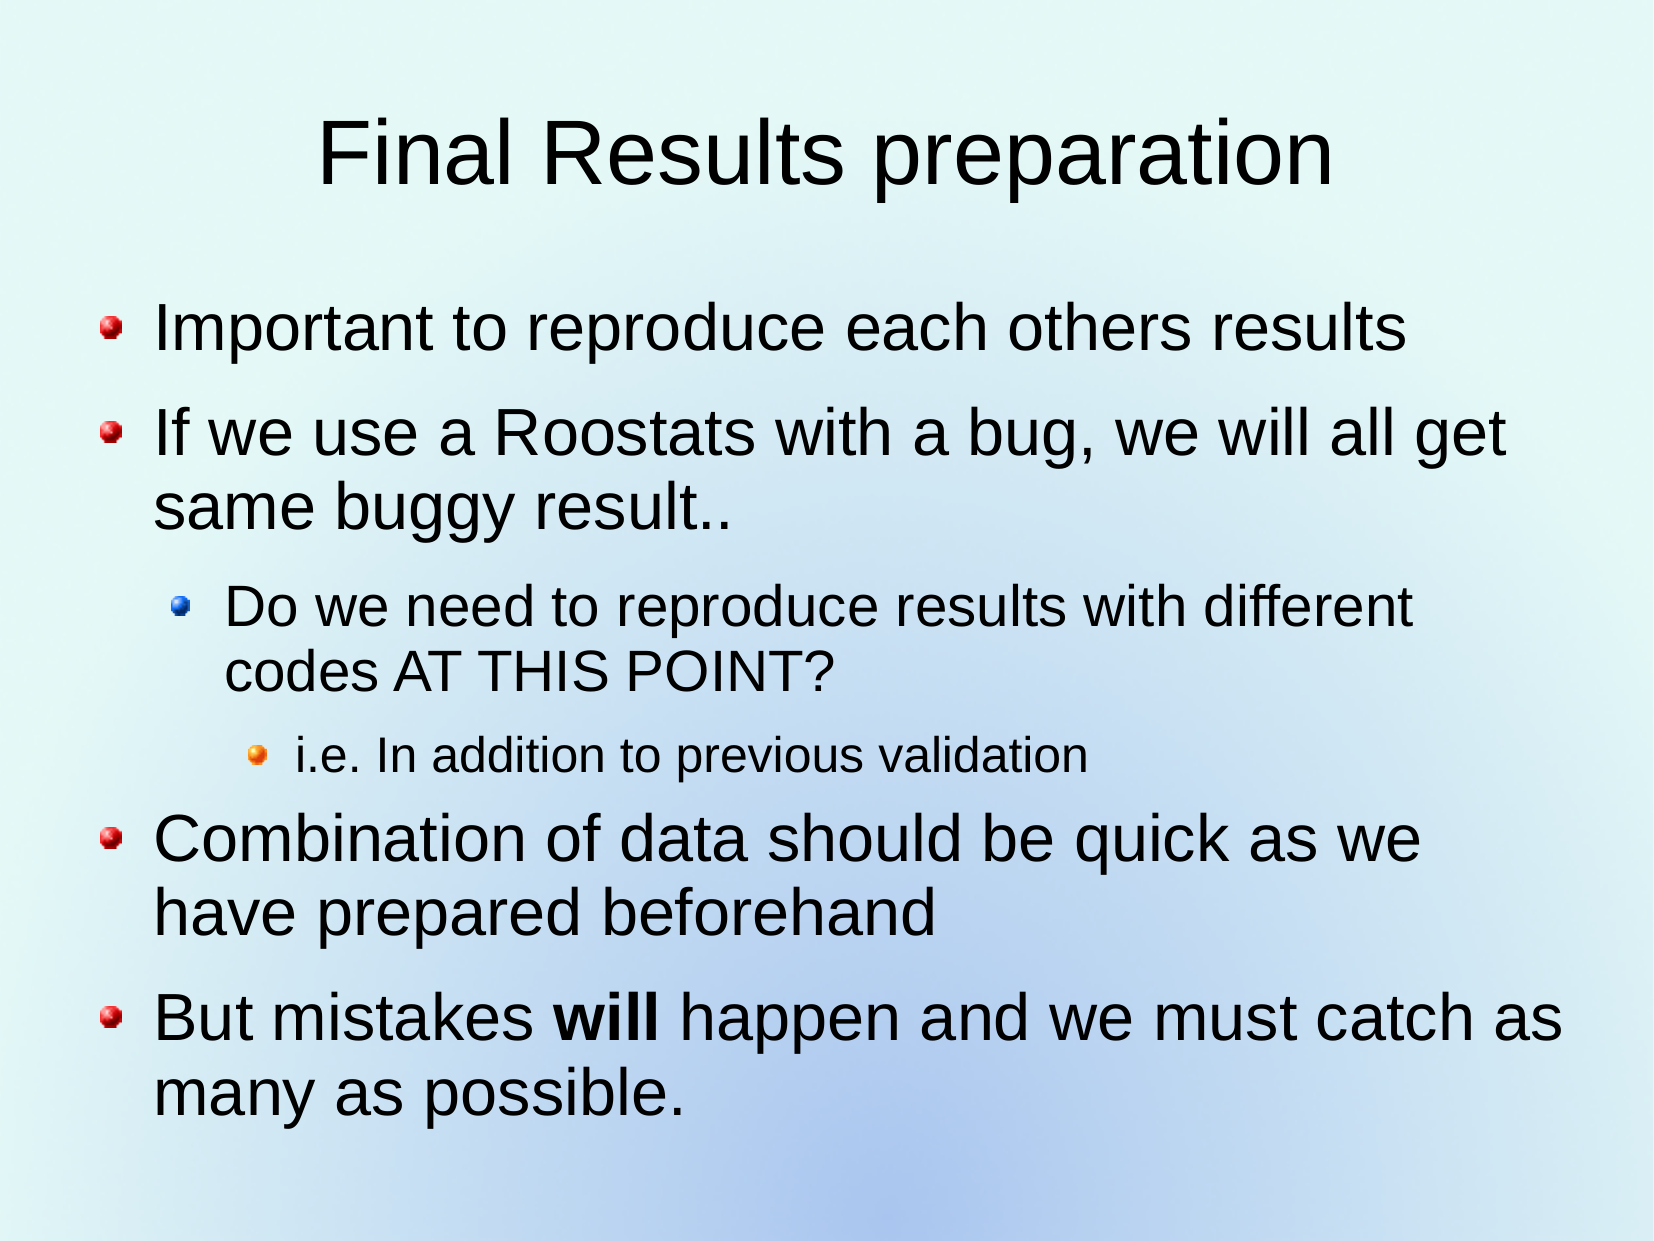

# Final Results preparation
Important to reproduce each others results
If we use a Roostats with a bug, we will all get same buggy result..
Do we need to reproduce results with different codes AT THIS POINT?
i.e. In addition to previous validation
Combination of data should be quick as we have prepared beforehand
But mistakes will happen and we must catch as many as possible.